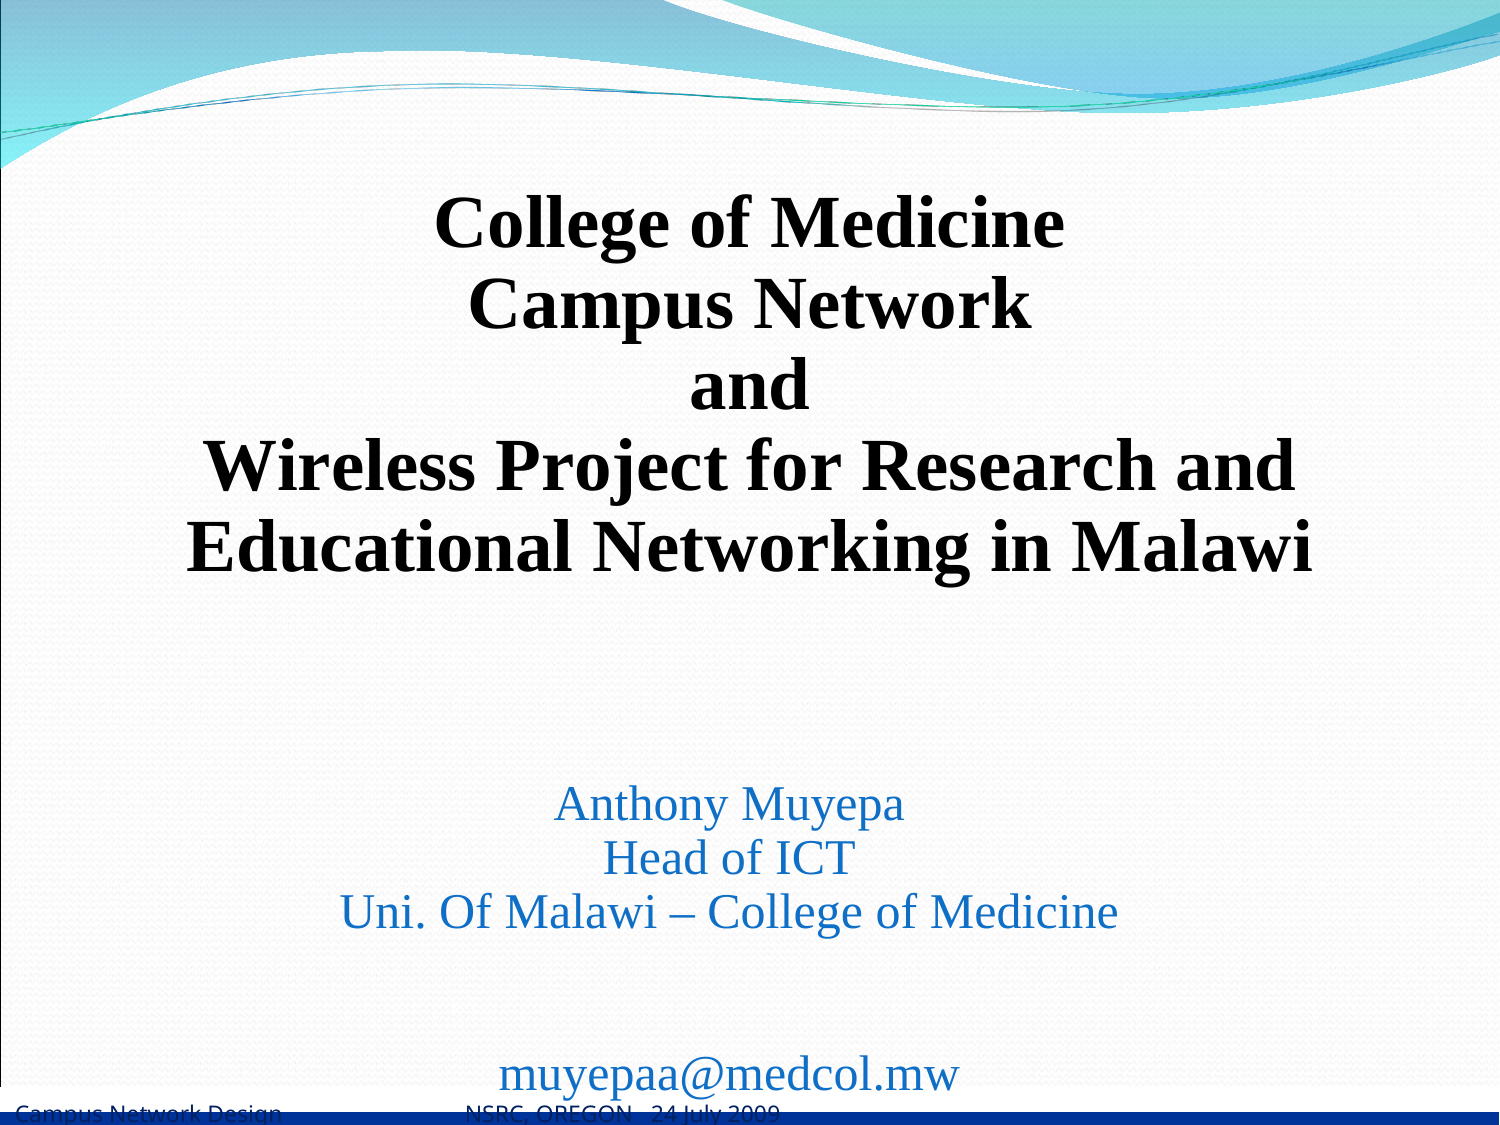

College of Medicine
Campus Network
and
Wireless Project for Research and Educational Networking in Malawi
Anthony Muyepa
Head of ICT
Uni. Of Malawi – College of Medicine
muyepaa@medcol.mw